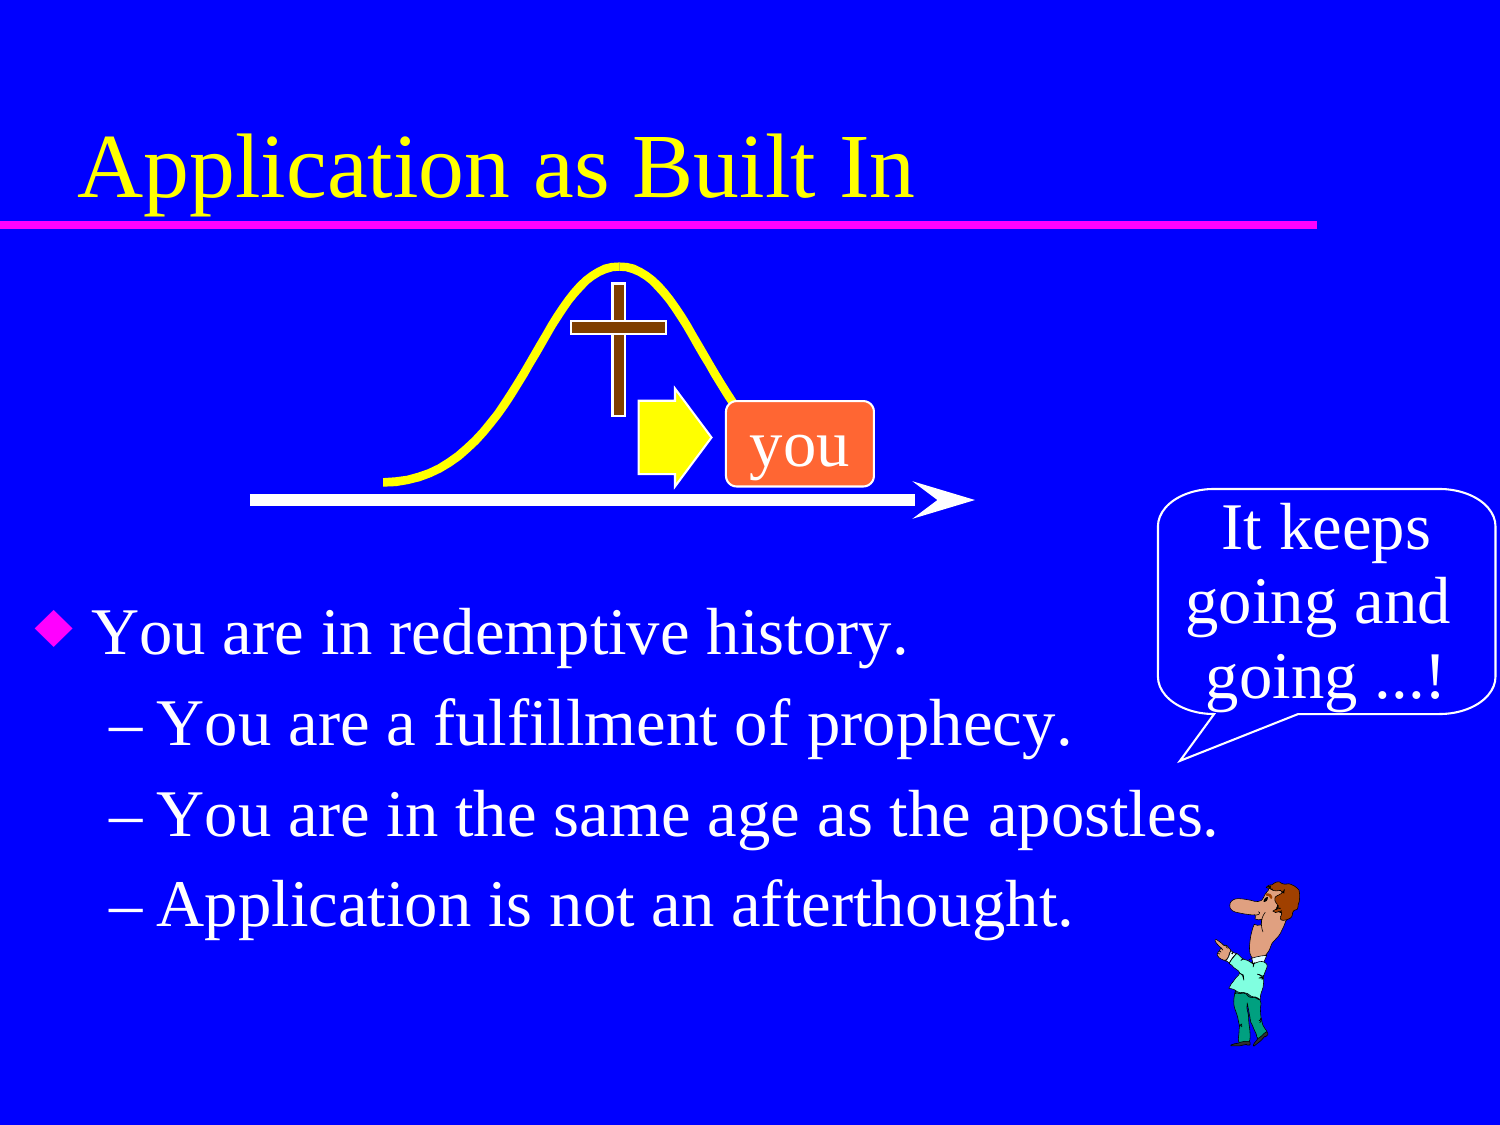

# Application as Built In
you
It keeps
going and
going ...!
You are in redemptive history.
You are a fulfillment of prophecy.
You are in the same age as the apostles.
Application is not an afterthought.